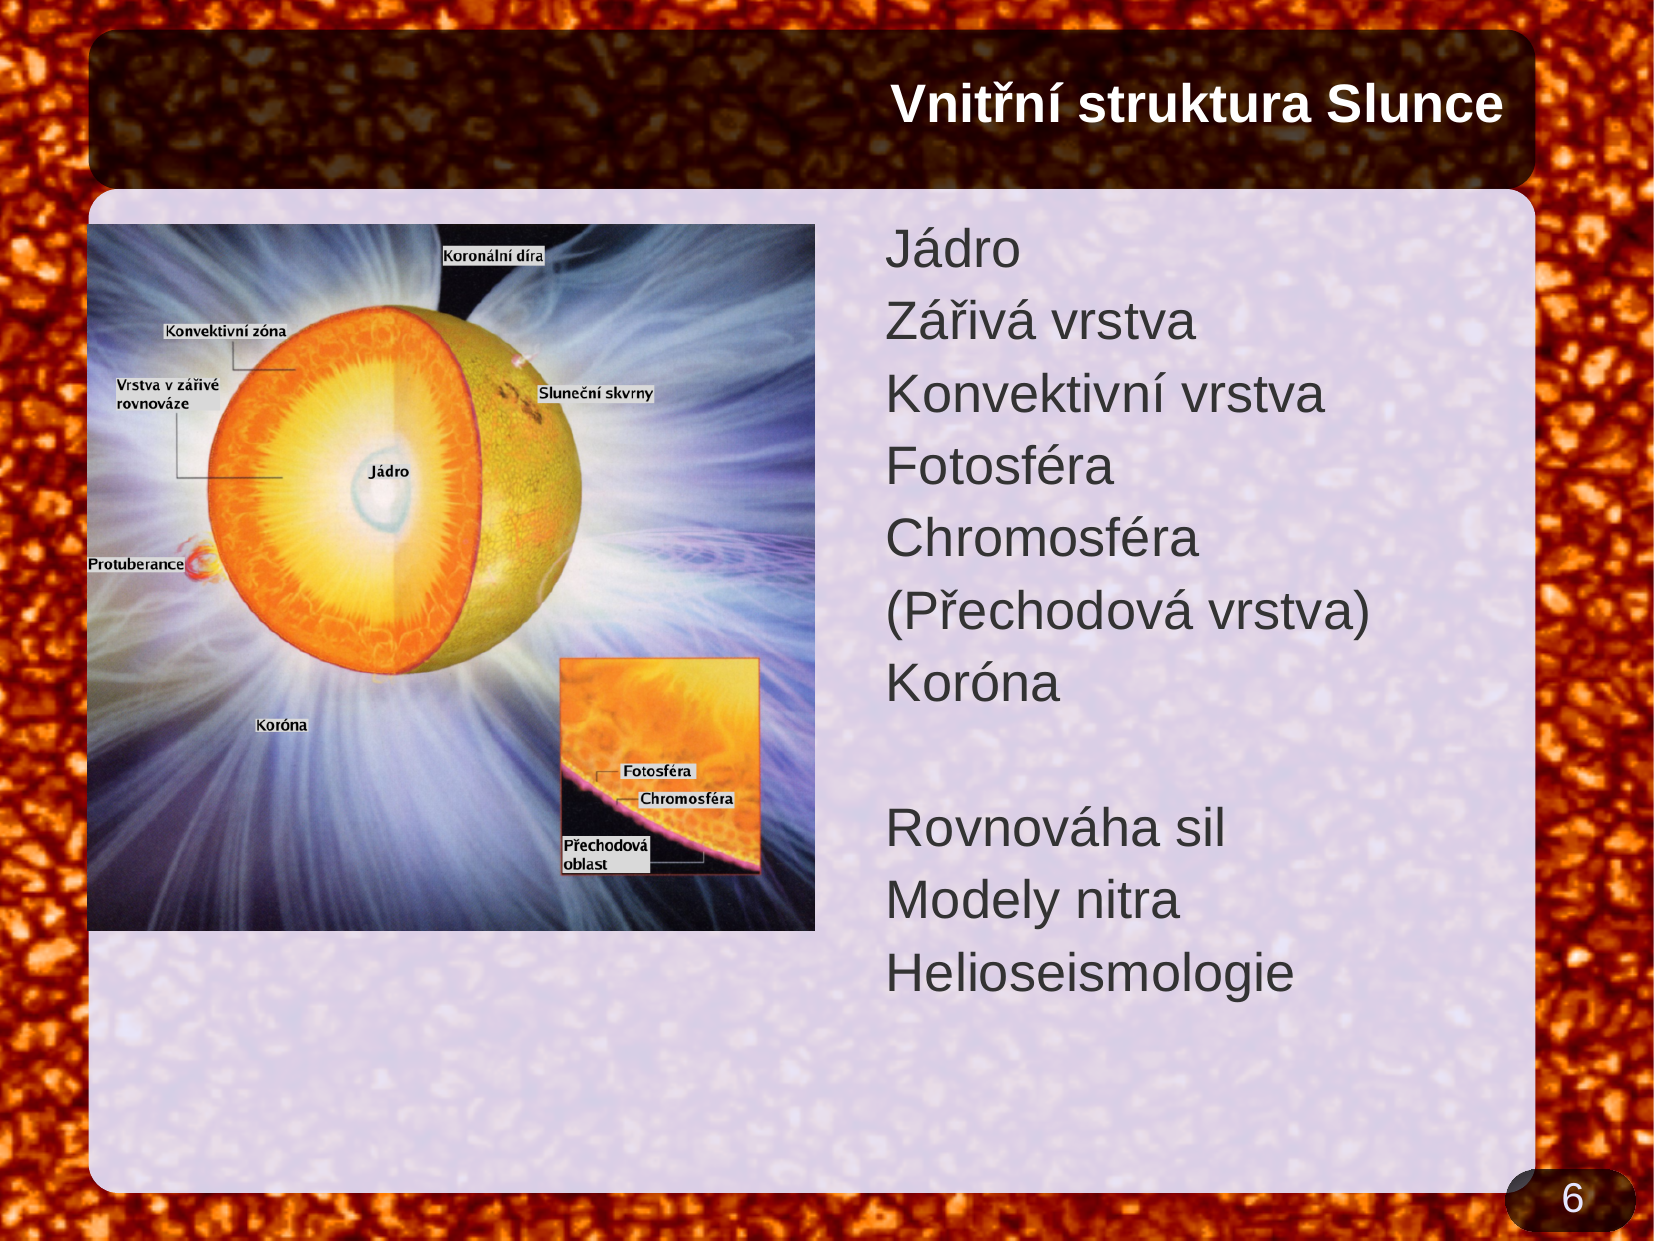

# Vnitřní struktura Slunce
Jádro
Zářivá vrstva
Konvektivní vrstva
Fotosféra
Chromosféra
(Přechodová vrstva)
Koróna
Rovnováha sil
Modely nitra
Helioseismologie